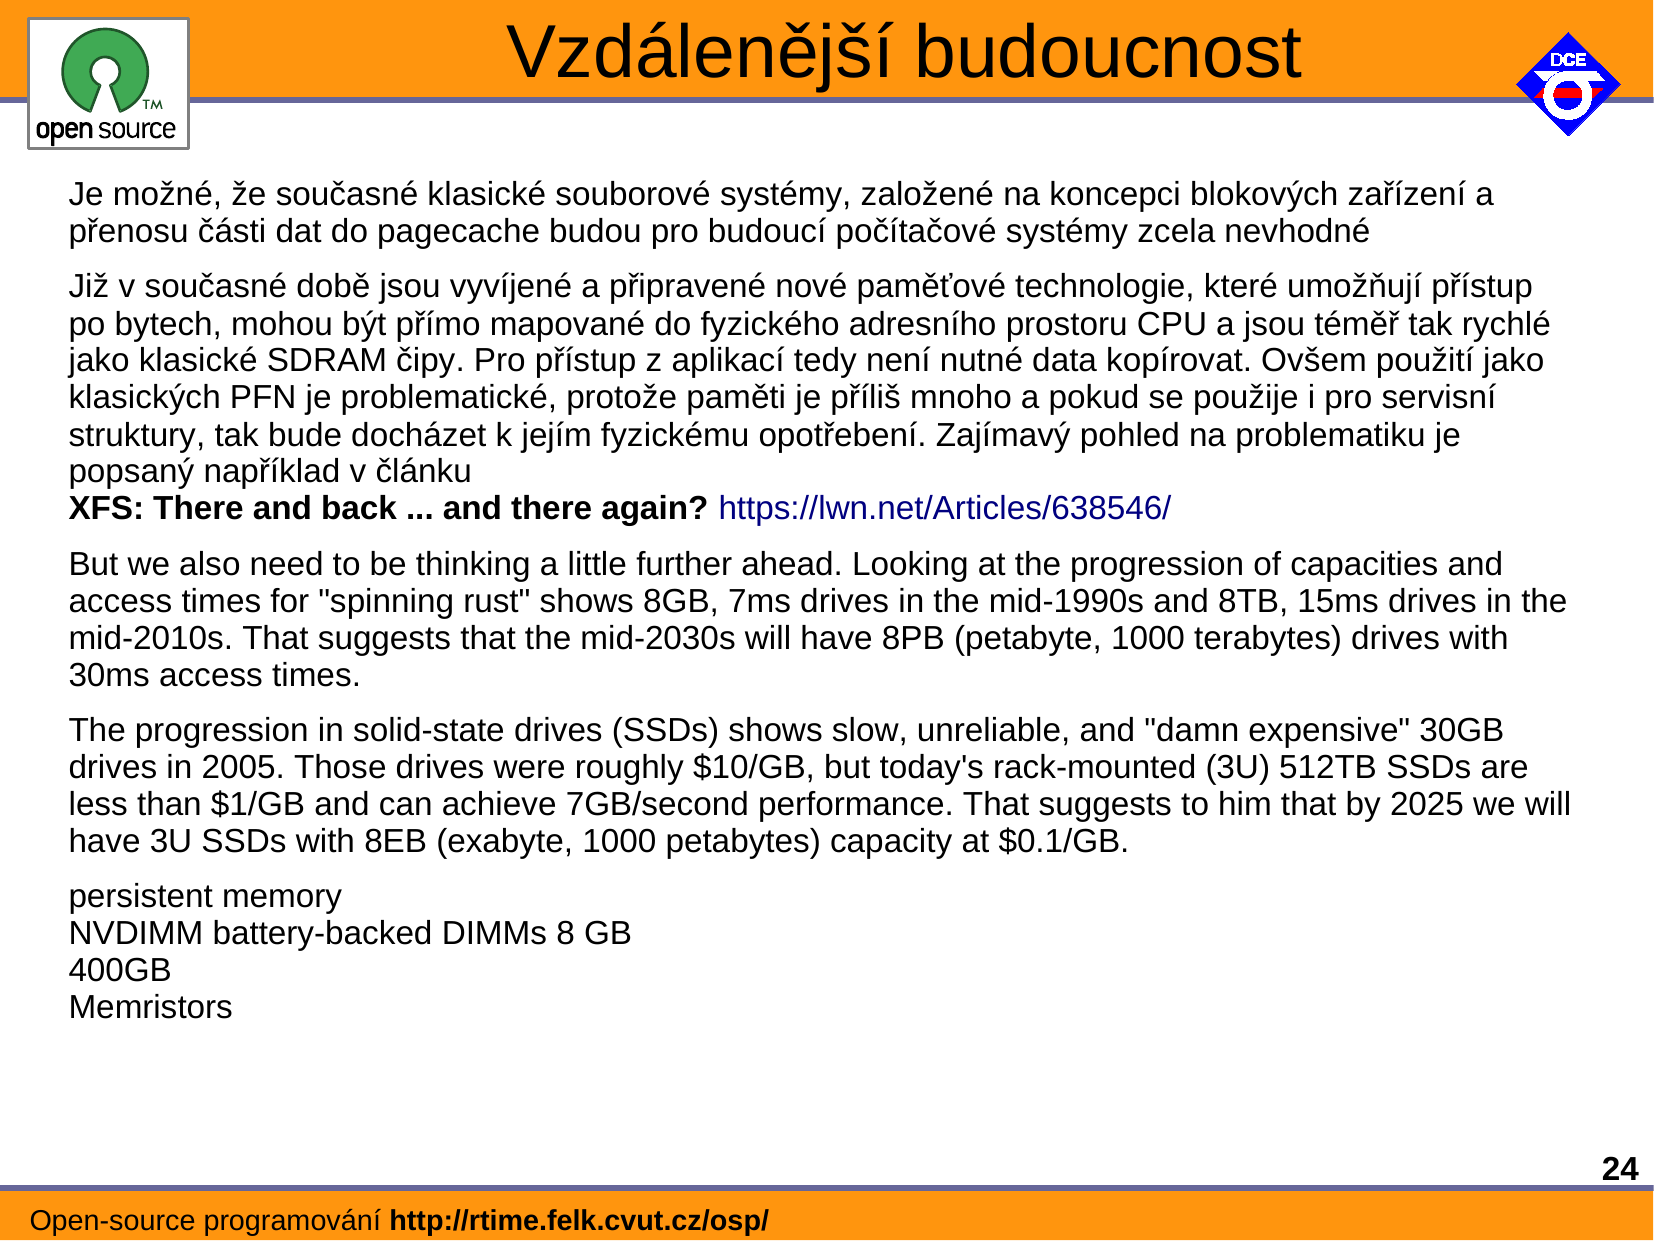

# Vzdálenější budoucnost
Je možné, že současné klasické souborové systémy, založené na koncepci blokových zařízení a přenosu části dat do pagecache budou pro budoucí počítačové systémy zcela nevhodné
Již v současné době jsou vyvíjené a připravené nové paměťové technologie, které umožňují přístup po bytech, mohou být přímo mapované do fyzického adresního prostoru CPU a jsou téměř tak rychlé jako klasické SDRAM čipy. Pro přístup z aplikací tedy není nutné data kopírovat. Ovšem použití jako klasických PFN je problematické, protože paměti je příliš mnoho a pokud se použije i pro servisní struktury, tak bude docházet k jejím fyzickému opotřebení. Zajímavý pohled na problematiku je popsaný například v článku
XFS: There and back ... and there again? https://lwn.net/Articles/638546/
But we also need to be thinking a little further ahead. Looking at the progression of capacities and access times for "spinning rust" shows 8GB, 7ms drives in the mid-1990s and 8TB, 15ms drives in the mid-2010s. That suggests that the mid-2030s will have 8PB (petabyte, 1000 terabytes) drives with 30ms access times.
The progression in solid-state drives (SSDs) shows slow, unreliable, and "damn expensive" 30GB drives in 2005. Those drives were roughly $10/GB, but today's rack-mounted (3U) 512TB SSDs are less than $1/GB and can achieve 7GB/second performance. That suggests to him that by 2025 we will have 3U SSDs with 8EB (exabyte, 1000 petabytes) capacity at $0.1/GB.
persistent memory
NVDIMM battery-backed DIMMs 8 GB
400GB
Memristors